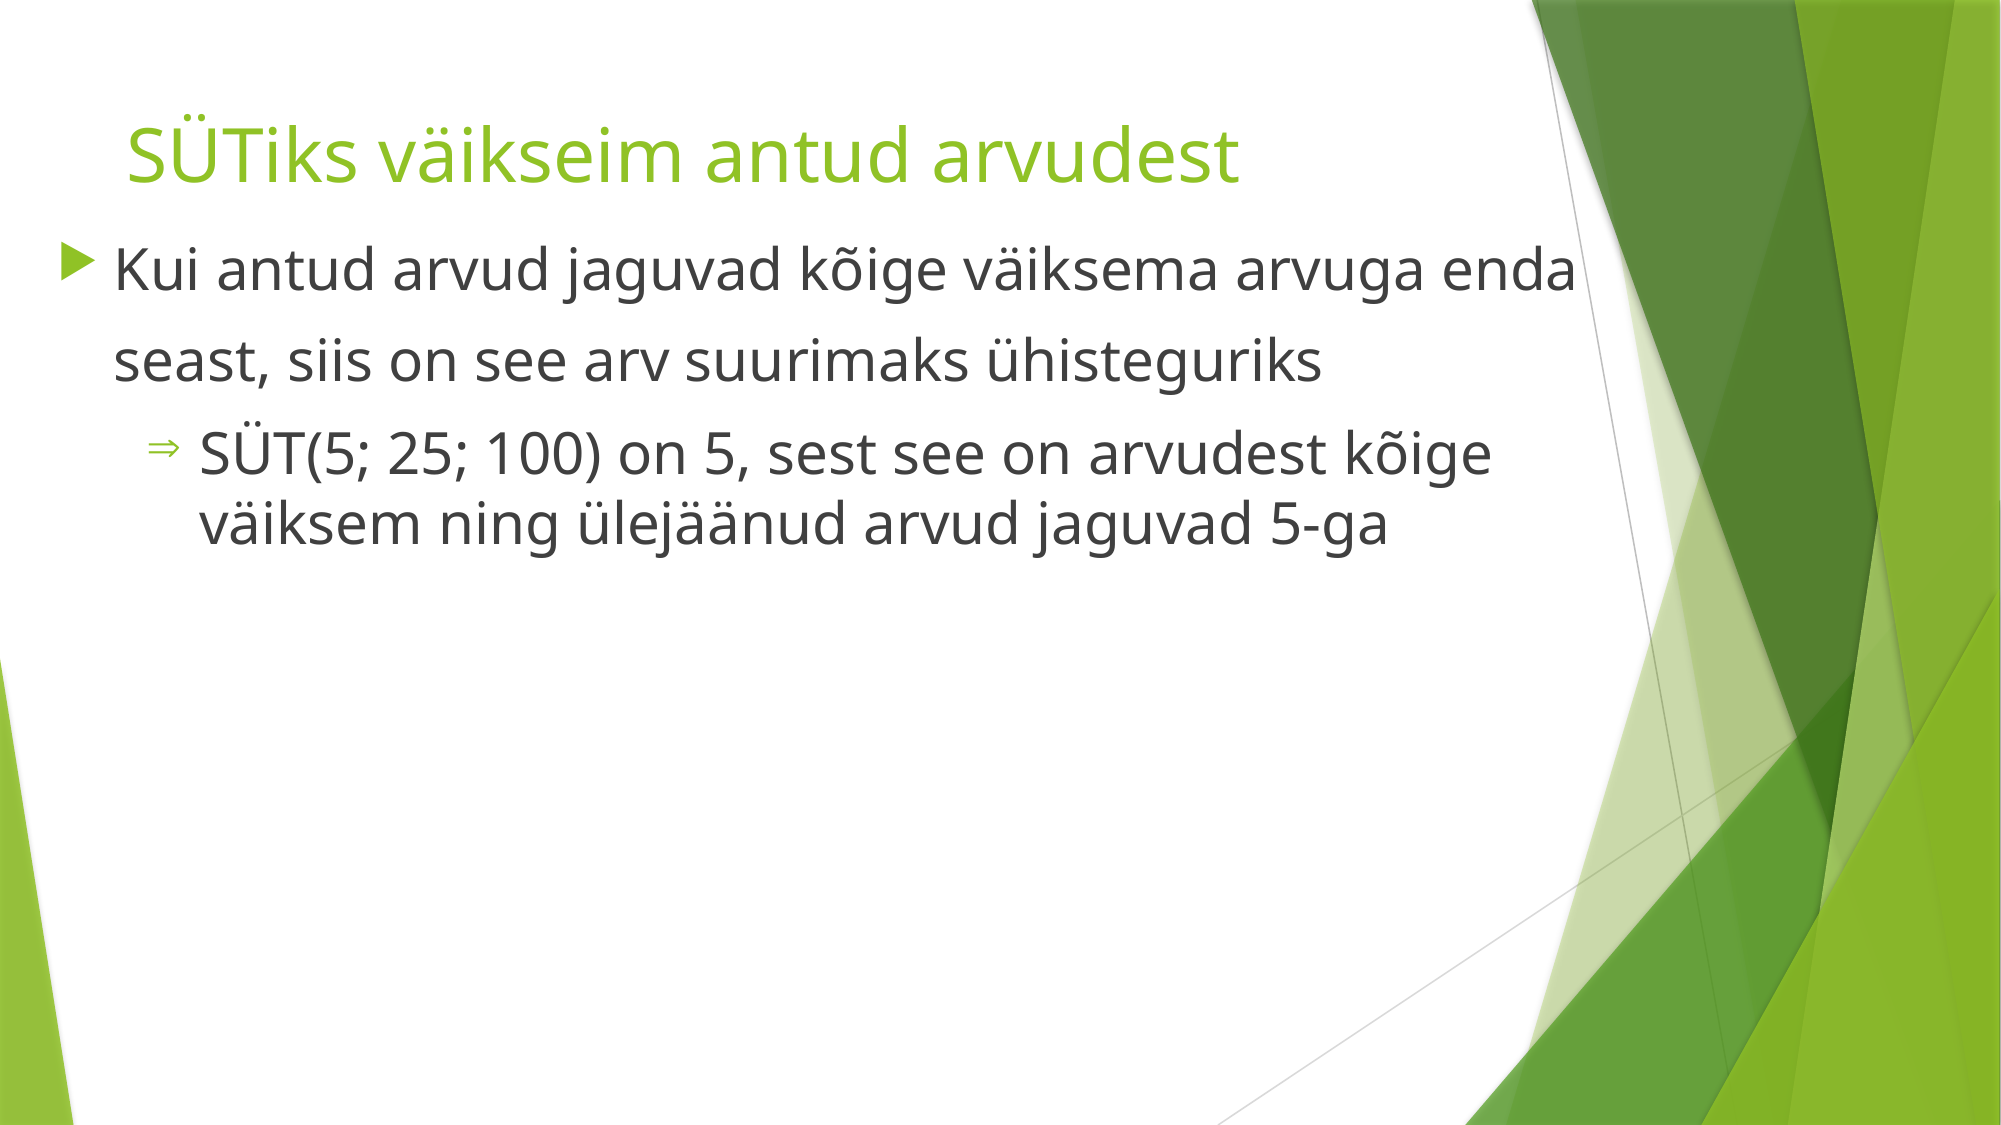

# SÜTiks väikseim antud arvudest
Kui antud arvud jaguvad kõige väiksema arvuga enda
seast, siis on see arv suurimaks ühisteguriks
SÜT(5; 25; 100) on 5, sest see on arvudest kõige väiksem ning ülejäänud arvud jaguvad 5-ga